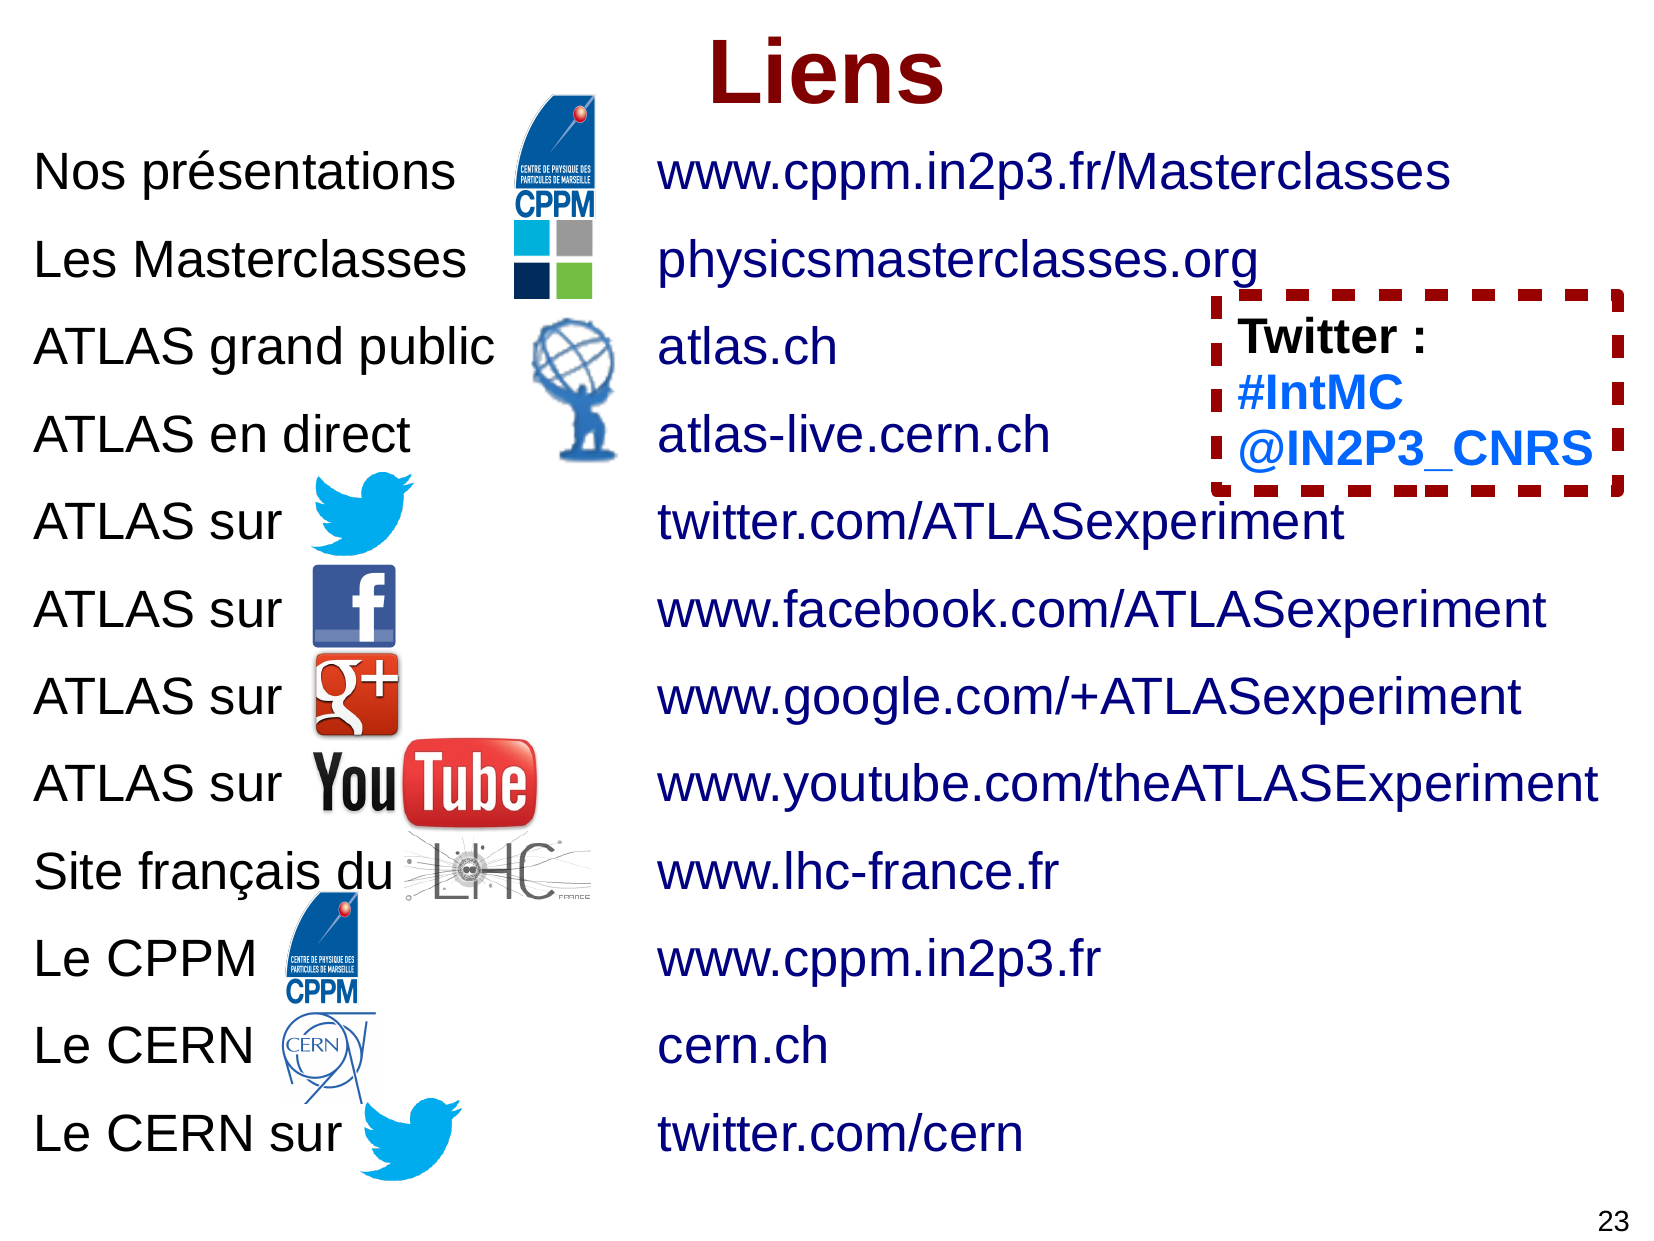

# Liens
Nos présentations 	www.cppm.in2p3.fr/Masterclasses
Les Masterclasses 	physicsmasterclasses.org
ATLAS grand public 	atlas.ch
ATLAS en direct 	atlas-live.cern.ch
ATLAS sur 	twitter.com/ATLASexperiment
ATLAS sur	www.facebook.com/ATLASexperiment
ATLAS sur	www.google.com/+ATLASexperiment
ATLAS sur 	www.youtube.com/theATLASExperiment
Site français du 	www.lhc-france.fr
Le CPPM 	www.cppm.in2p3.fr
Le CERN 	cern.ch
Le CERN sur 	twitter.com/cern
Twitter :
#IntMC
@IN2P3_CNRS
23